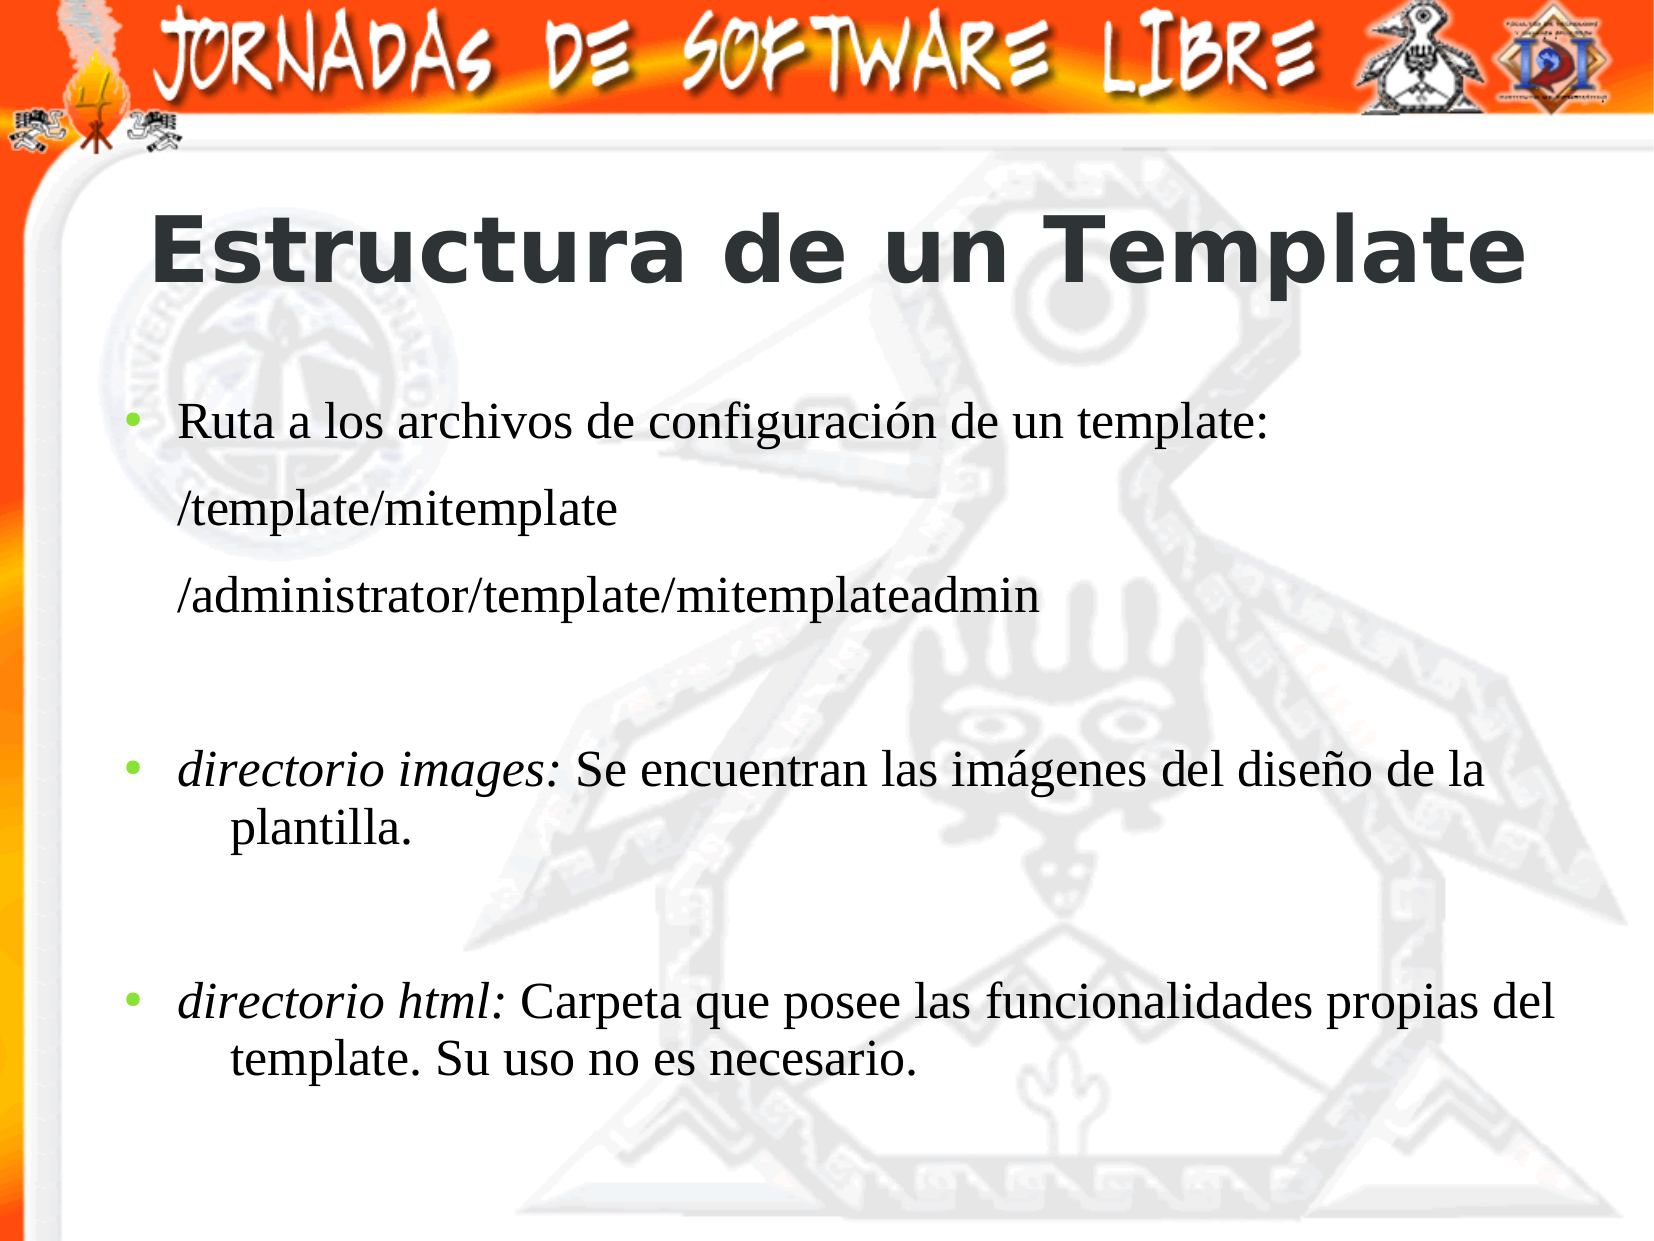

# Estructura de un Template
Ruta a los archivos de configuración de un template:
/template/mitemplate
/administrator/template/mitemplateadmin
directorio images: Se encuentran las imágenes del diseño de la plantilla.
directorio html: Carpeta que posee las funcionalidades propias del template. Su uso no es necesario.